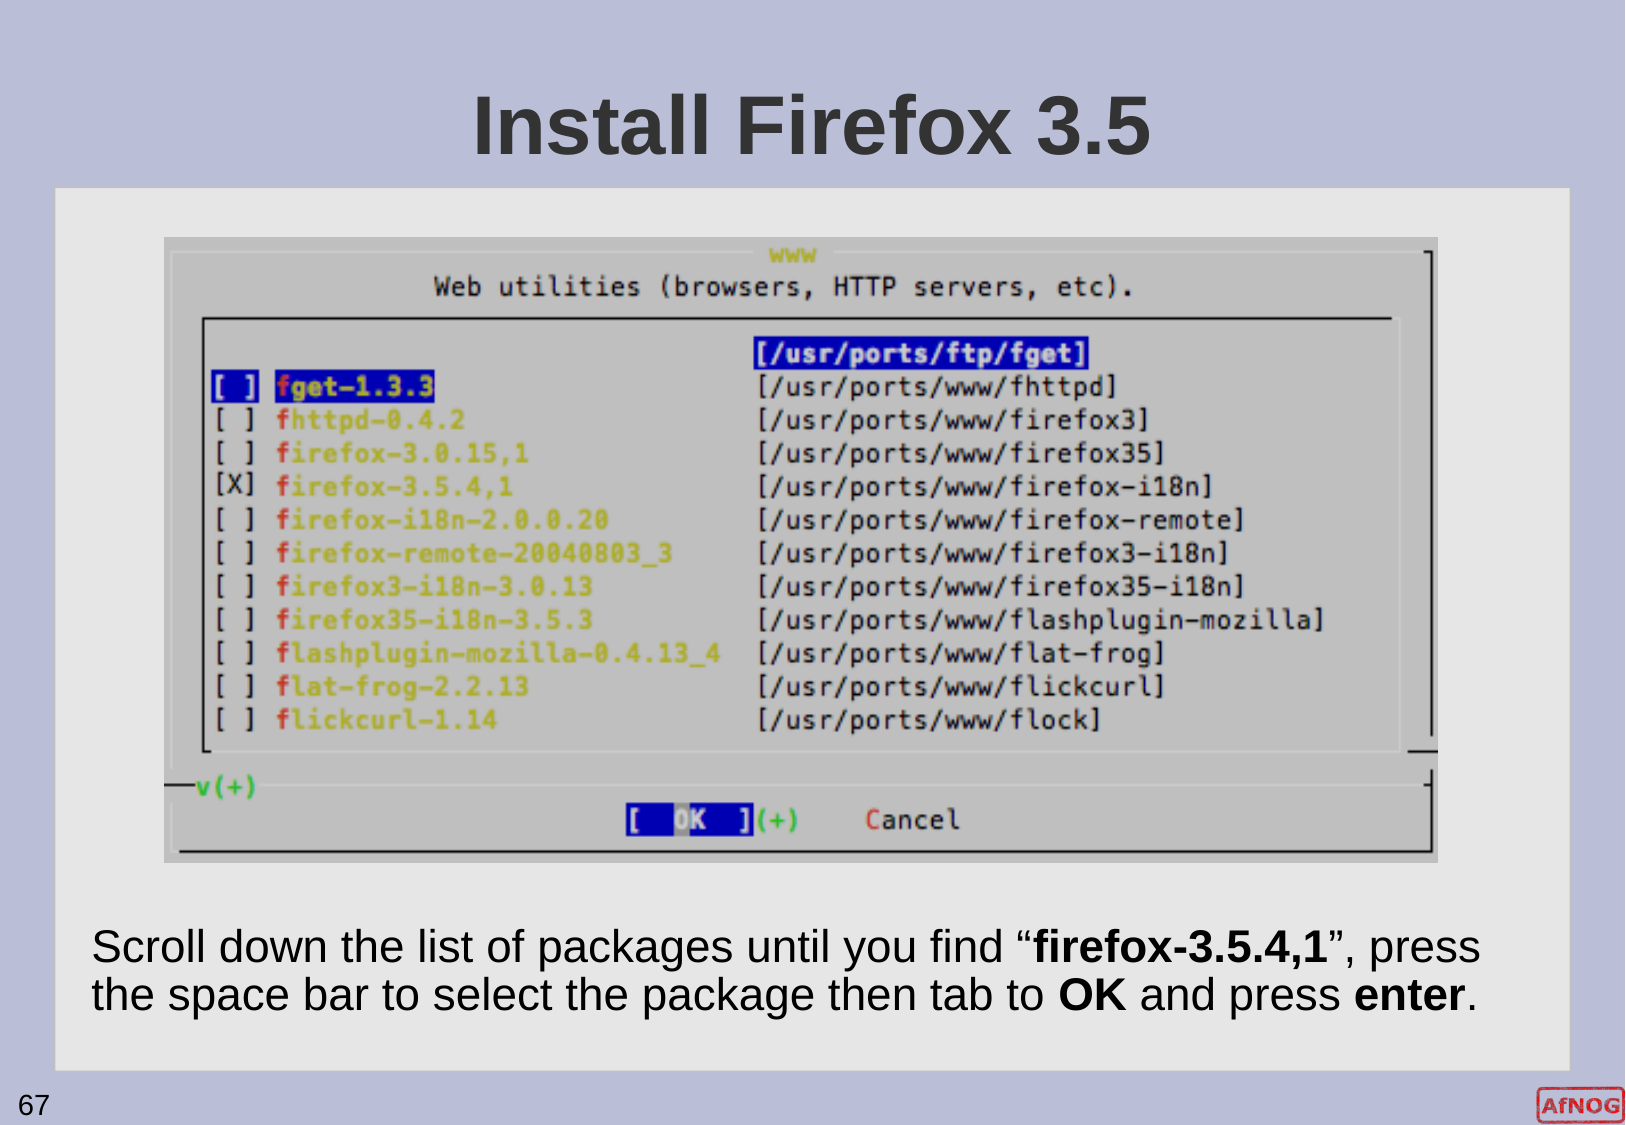

# Install Firefox 3.5
Scroll down the list of packages until you find “firefox-3.5.4,1”, press the space bar to select the package then tab to OK and press enter.